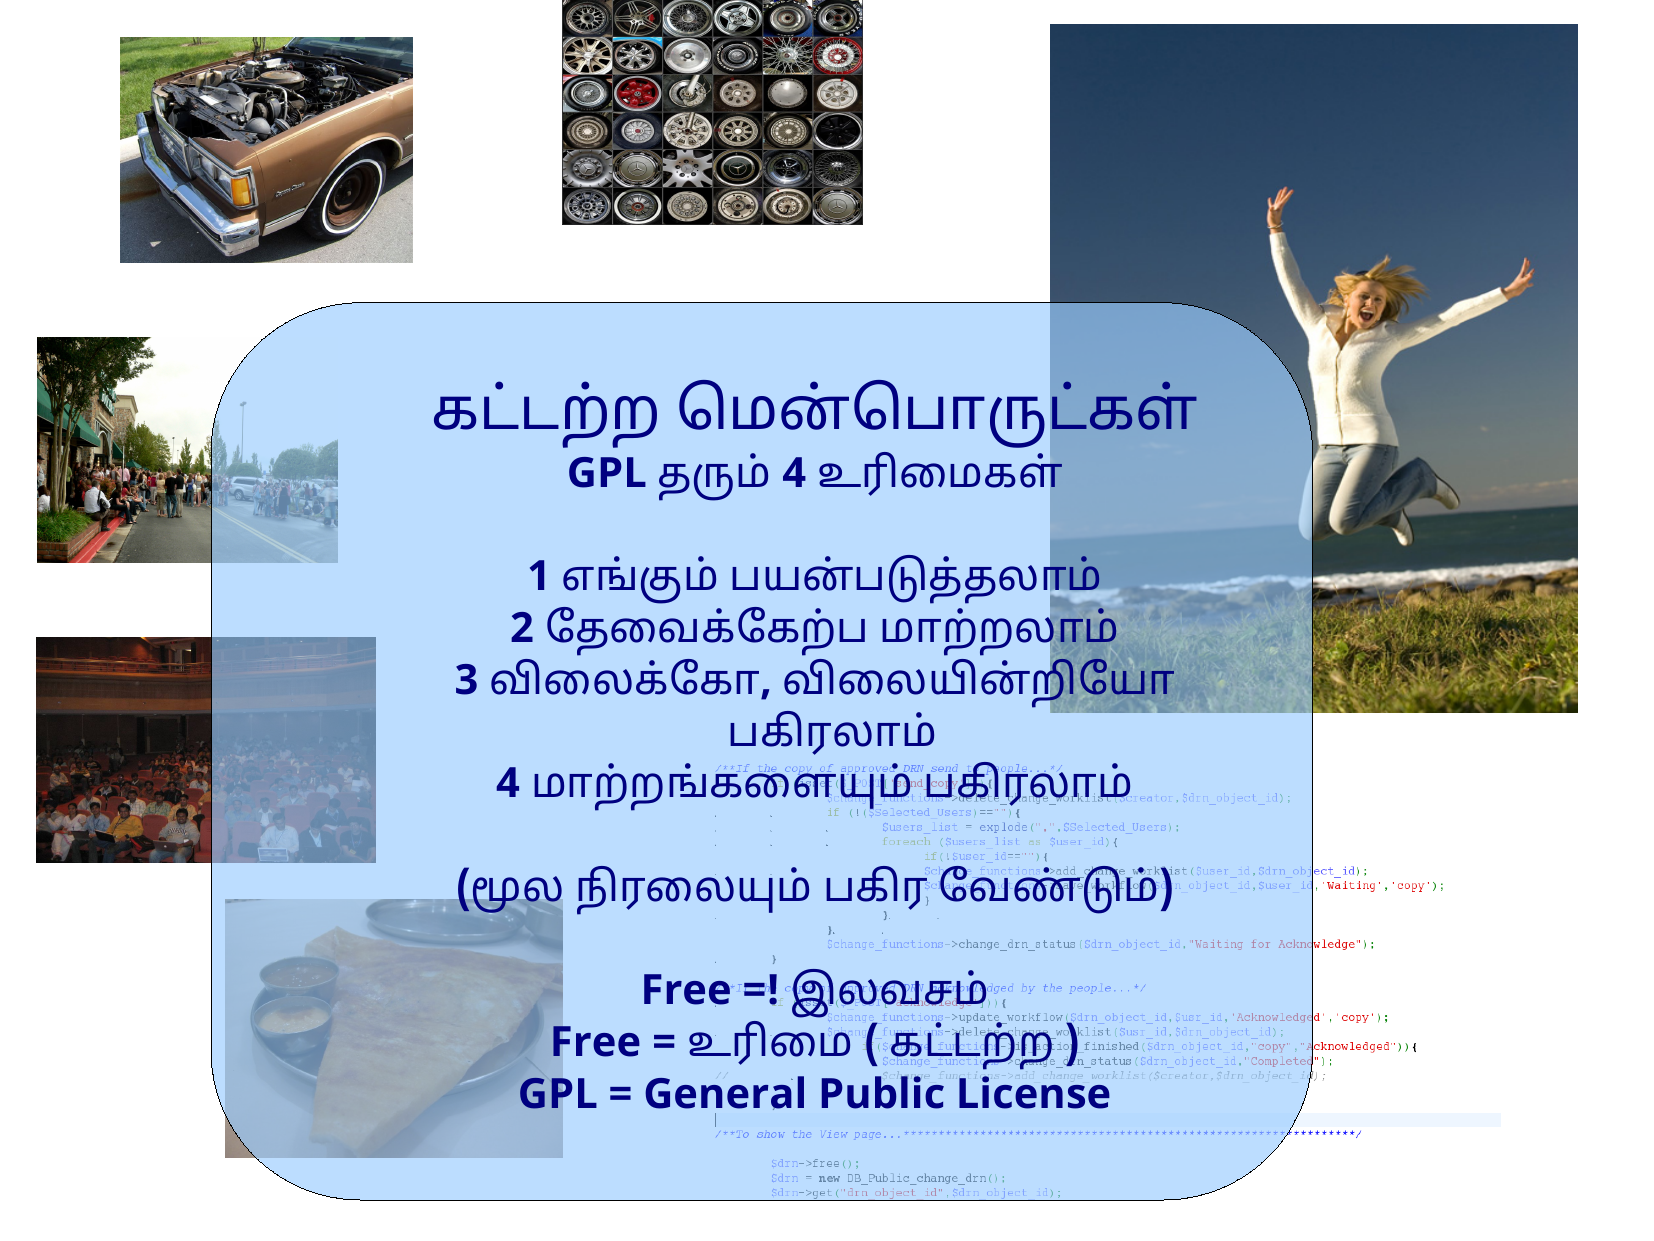

கட்டற்ற மென்பொருட்கள்
GPL தரும் 4 உரிமைகள்
1 எங்கும் பயன்படுத்தலாம்
2 தேவைக்கேற்ப மாற்றலாம்
3 விலைக்கோ, விலையின்றியோ பகிரலாம்
4 மாற்றங்களையும் பகிரலாம்
(மூல நிரலையும் பகிர வேண்டும்)
Free =! இலவசம்
Free = உரிமை ( கட்டற்ற )
GPL = General Public License